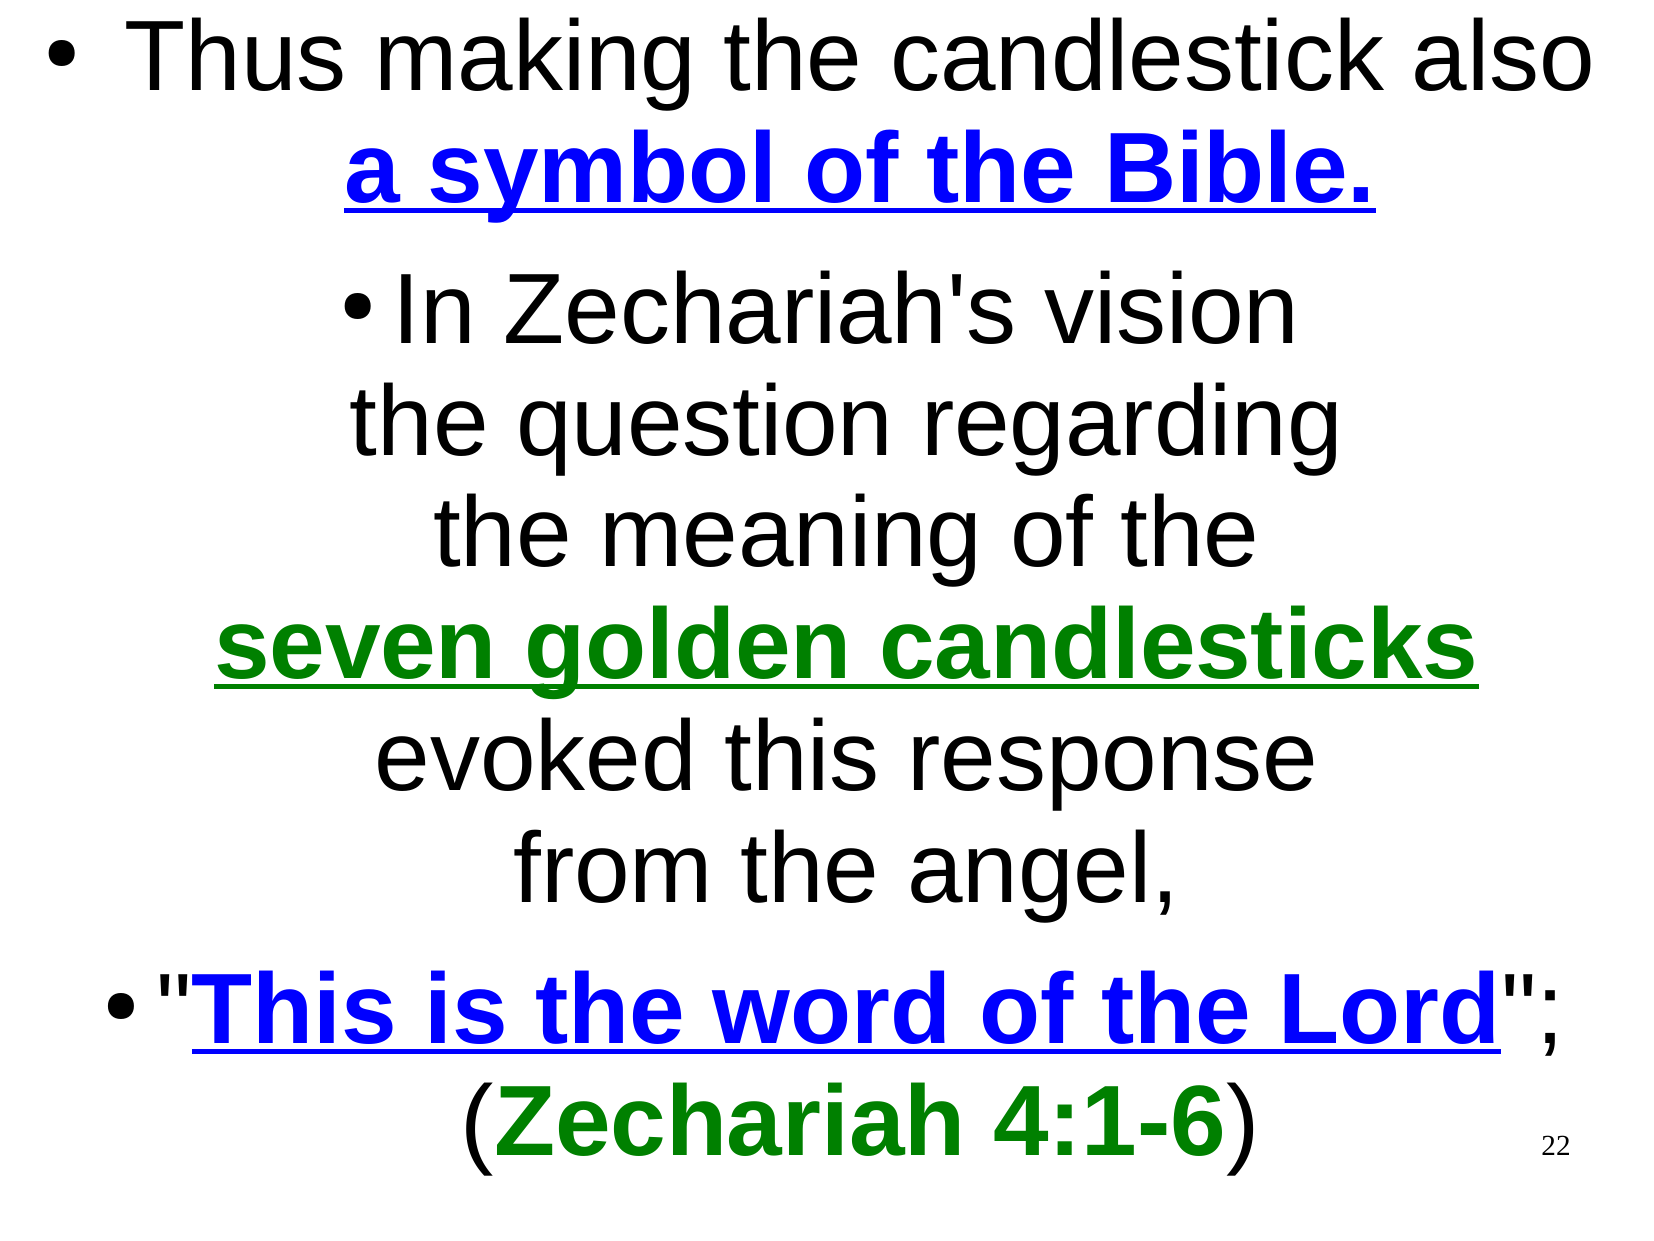

# Thus making the candlestick also a symbol of the Bible.
In Zechariah's vision
the question regarding
the meaning of the
seven golden candlesticks
evoked this response
from the angel,
"This is the word of the Lord";
(Zechariah 4:1-6)
22